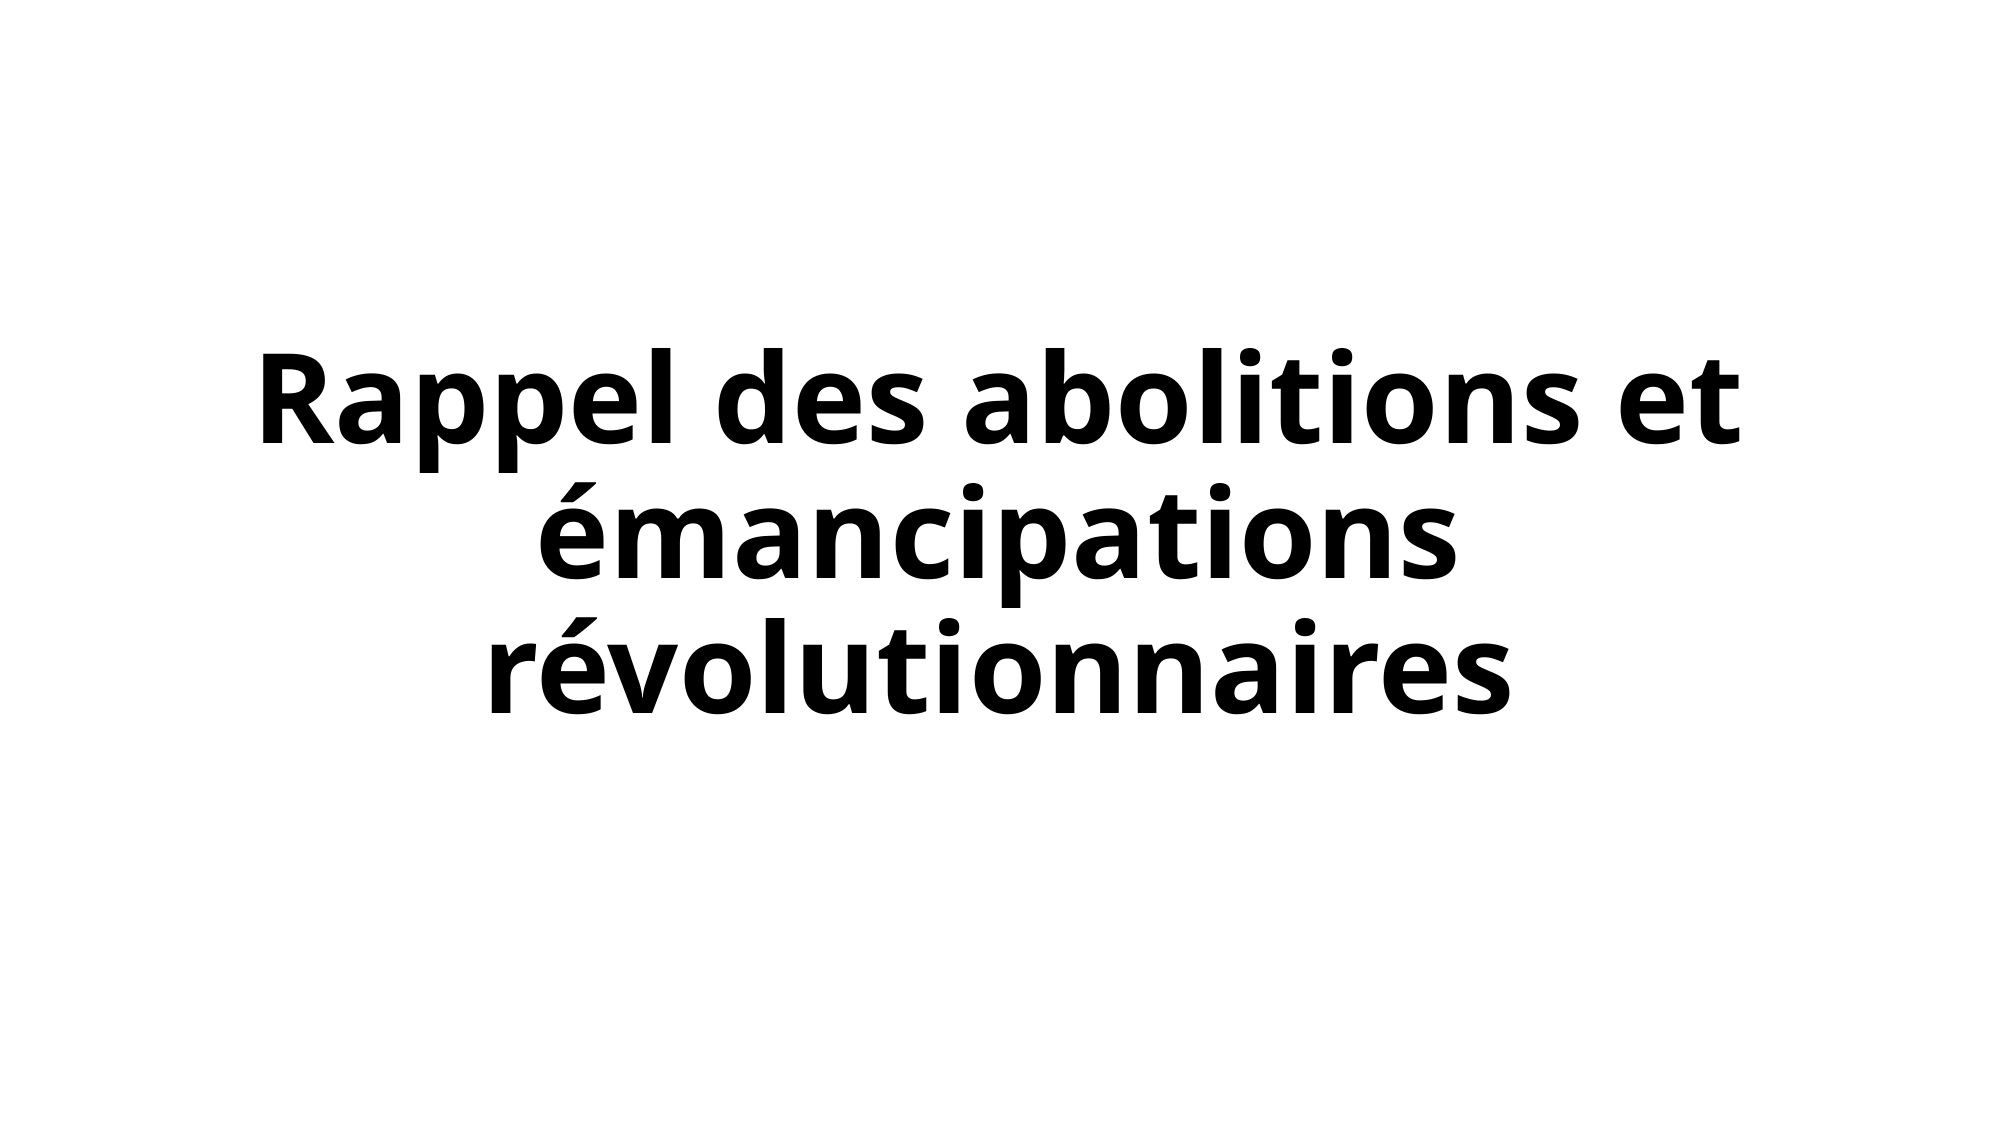

# Rappel des abolitions et émancipations révolutionnaires